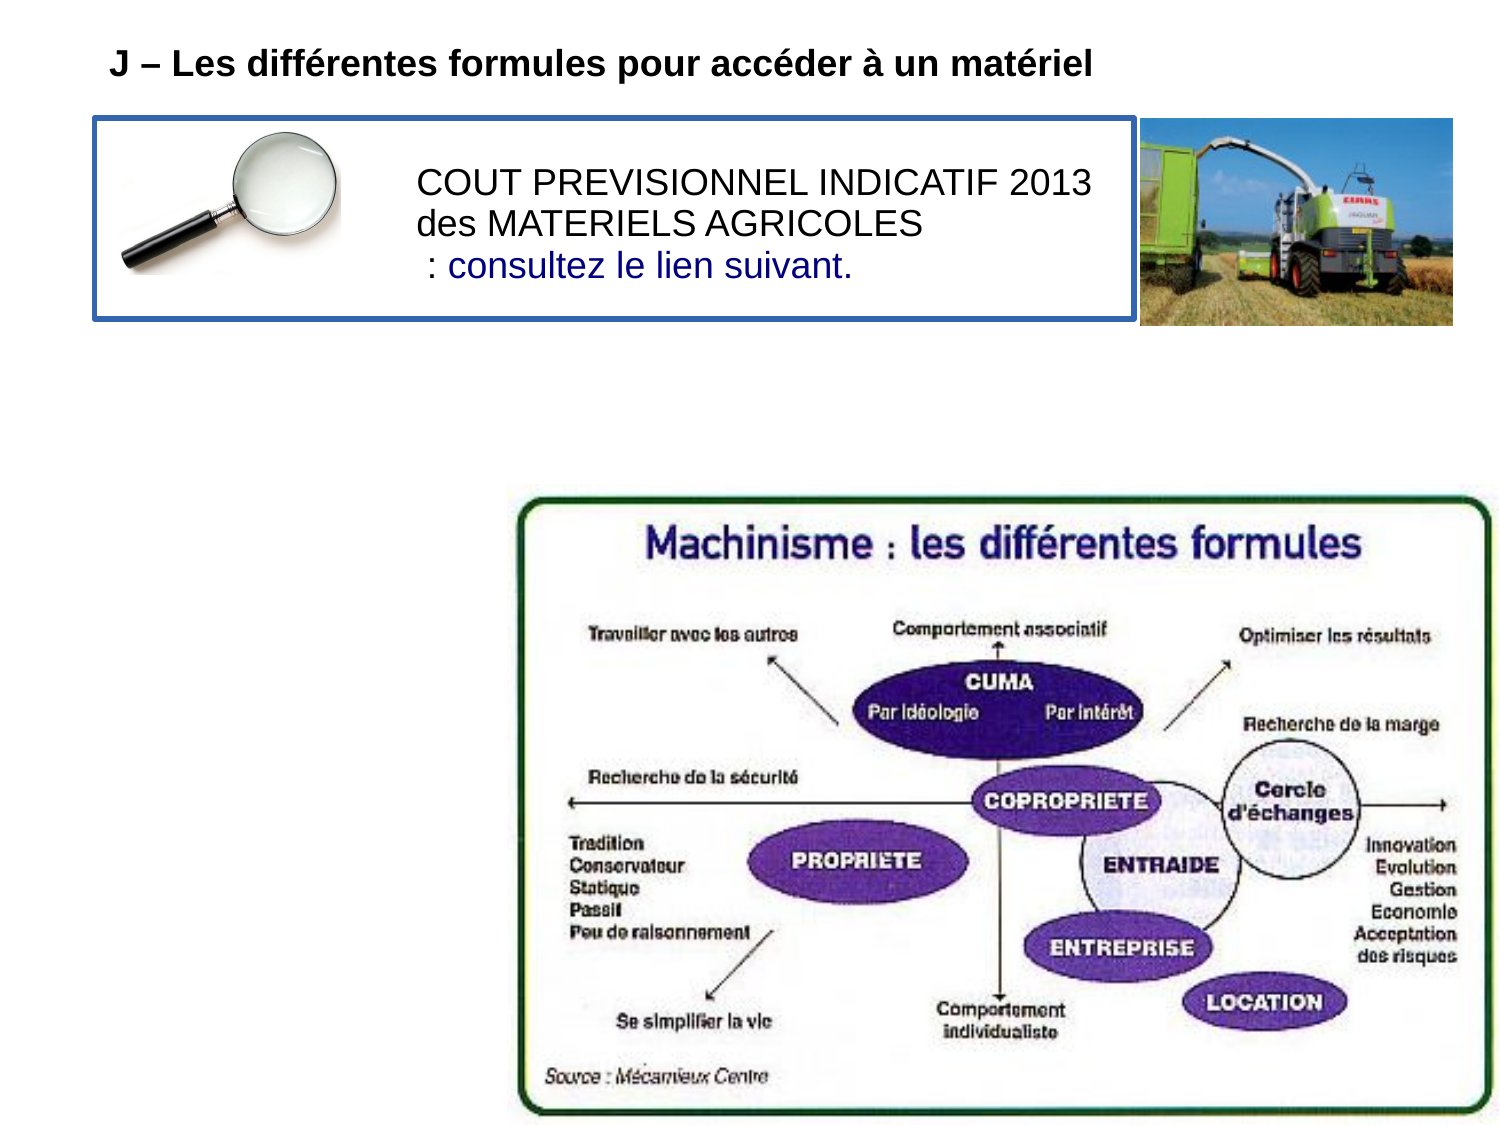

J – Les différentes formules pour accéder à un matériel
COUT PREVISIONNEL INDICATIF 2013
des MATERIELS AGRICOLES
 : consultez le lien suivant.